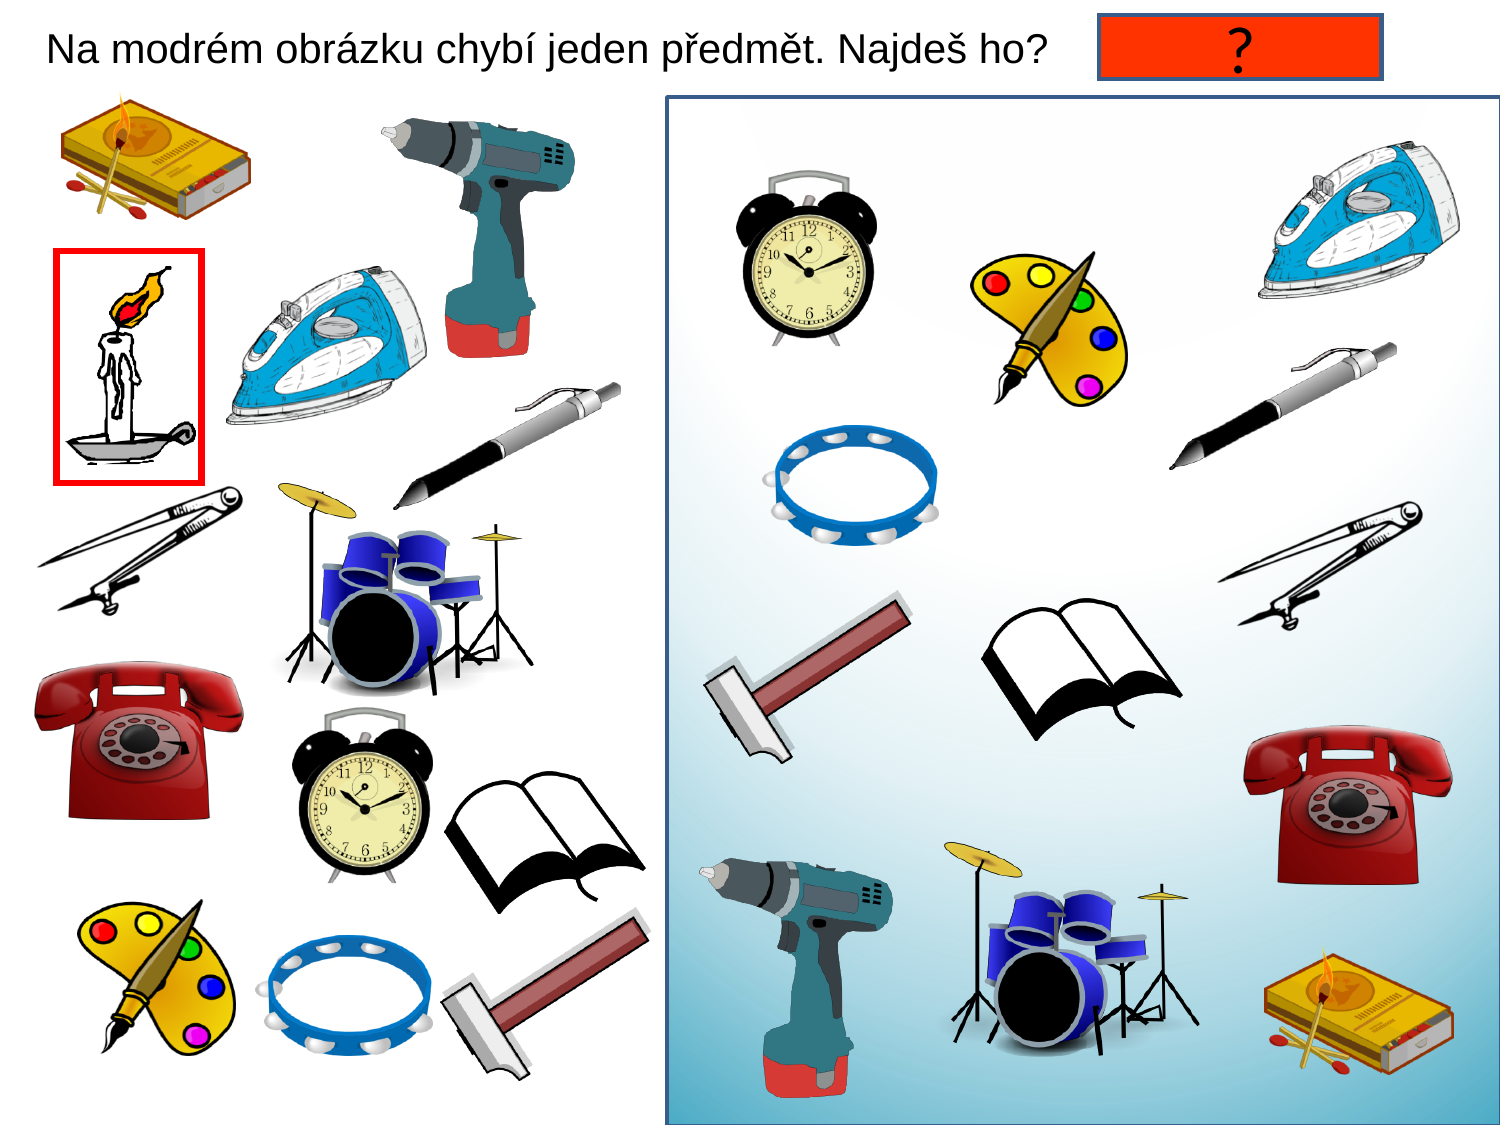

Na modrém obrázku chybí jeden předmět. Najdeš ho?
Chybí svíčka.
?